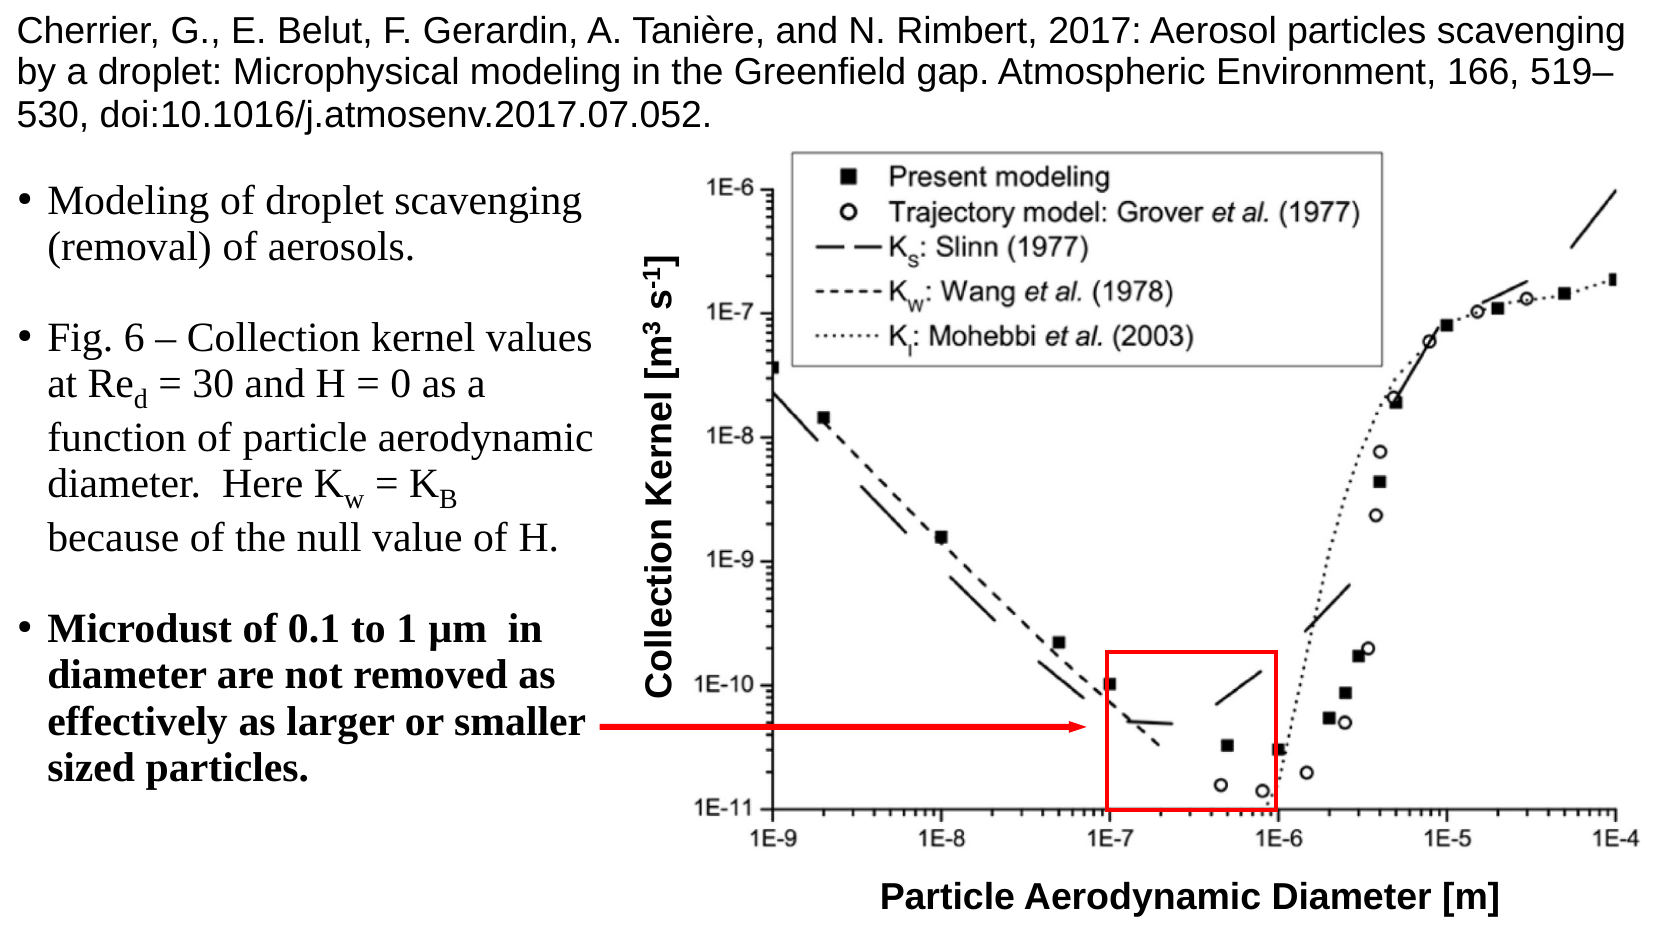

Cherrier, G., E. Belut, F. Gerardin, A. Tanière, and N. Rimbert, 2017: Aerosol particles scavenging by a droplet: Microphysical modeling in the Greenfield gap. Atmospheric Environment, 166, 519–530, doi:10.1016/j.atmosenv.2017.07.052.
Modeling of droplet scavenging (removal) of aerosols.
Fig. 6 – Collection kernel values at Red = 30 and H = 0 as a function of particle aerodynamic diameter. Here Kw = KB because of the null value of H.
Microdust of 0.1 to 1 µm in diameter are not removed as effectively as larger or smaller sized particles.
Collection Kernel [m3 s-1]
Particle Aerodynamic Diameter [m]